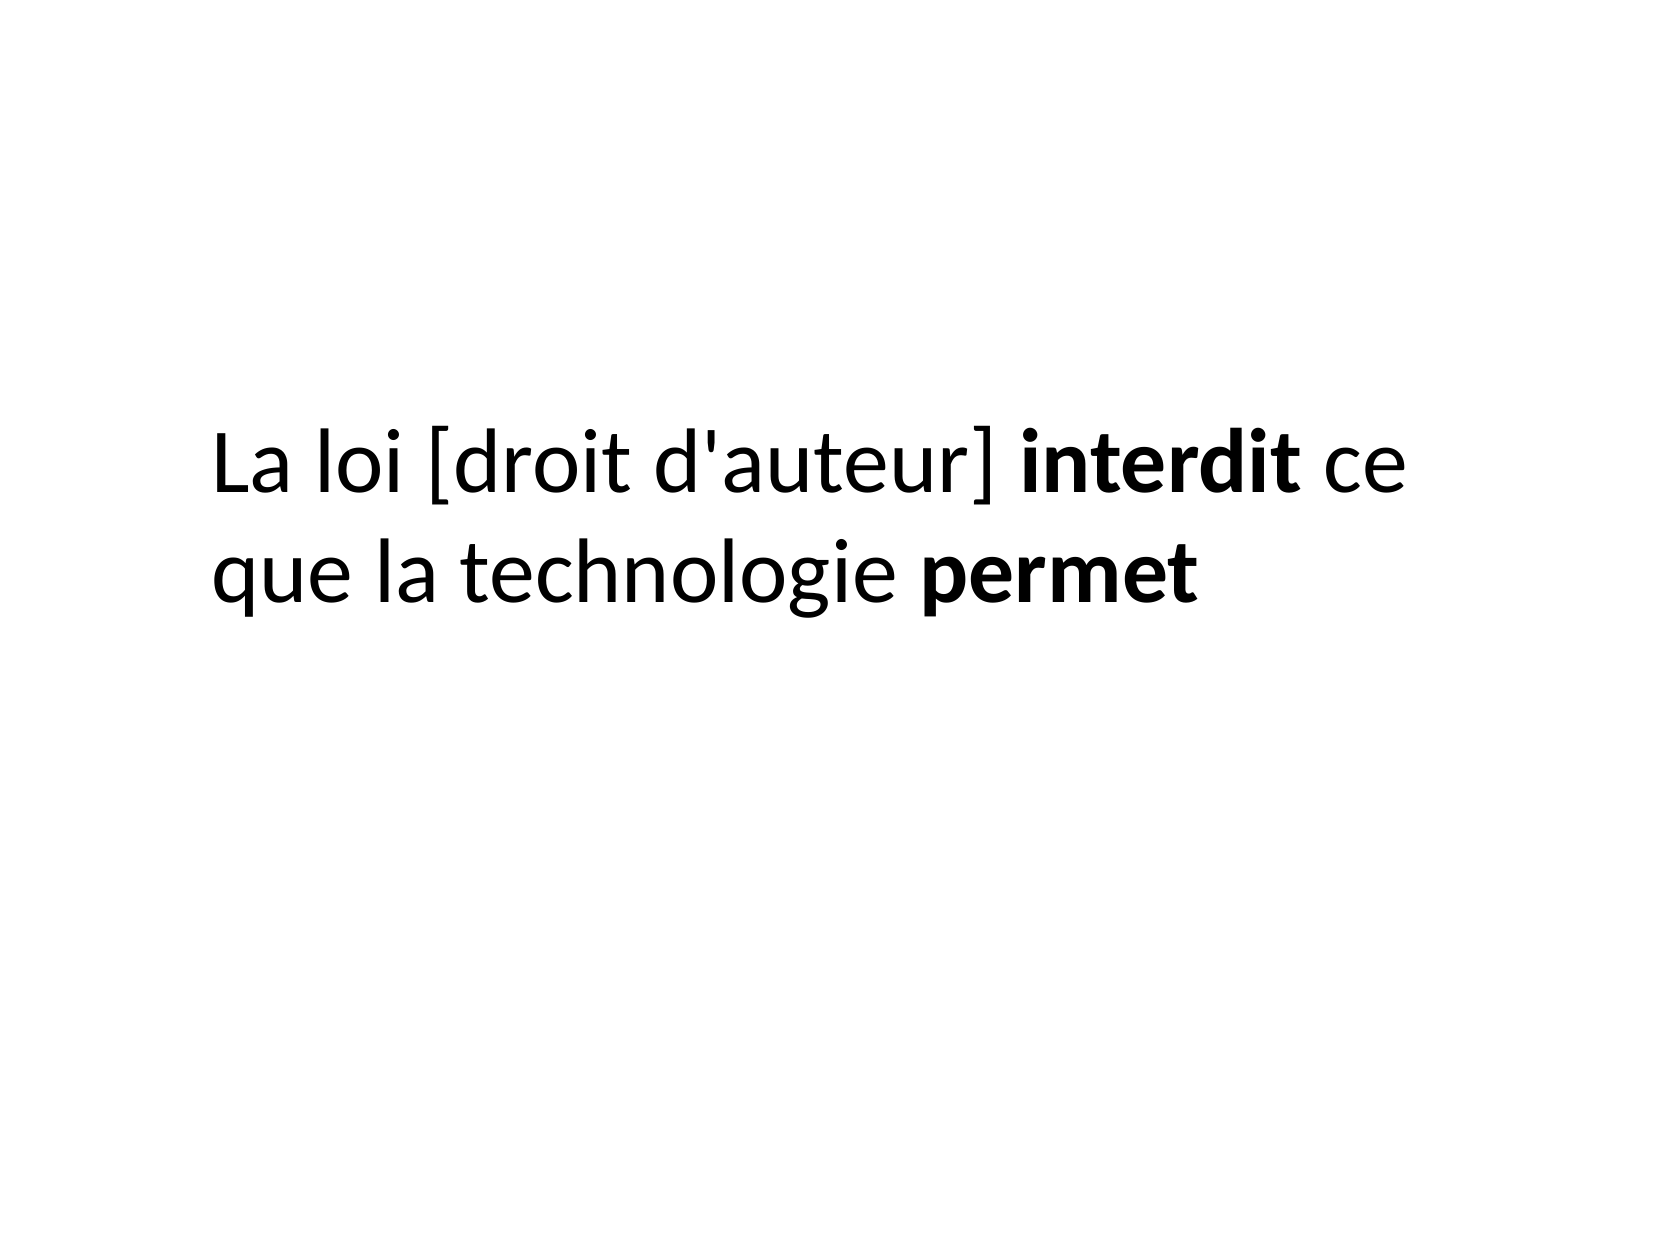

La loi [droit d'auteur] interdit ce que la technologie permet